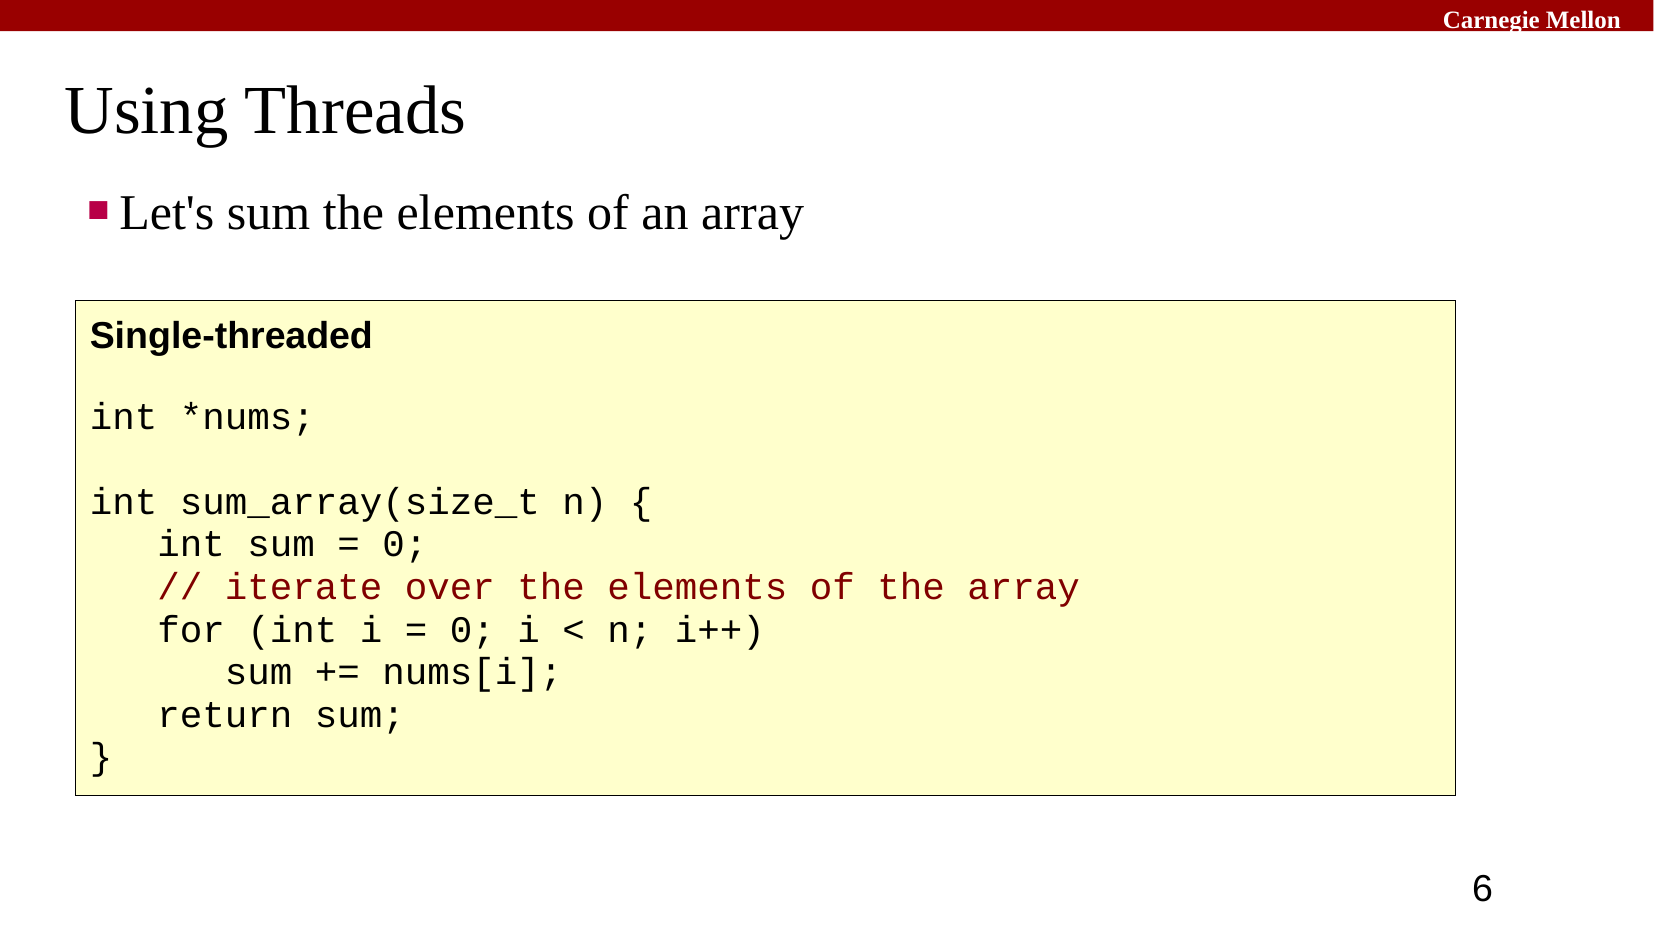

# Using Threads
Let's sum the elements of an array
Single-threaded
int *nums;
int sum_array(size_t n) {
 int sum = 0;
 // iterate over the elements of the array
 for (int i = 0; i < n; i++)
 sum += nums[i];
 return sum;
}